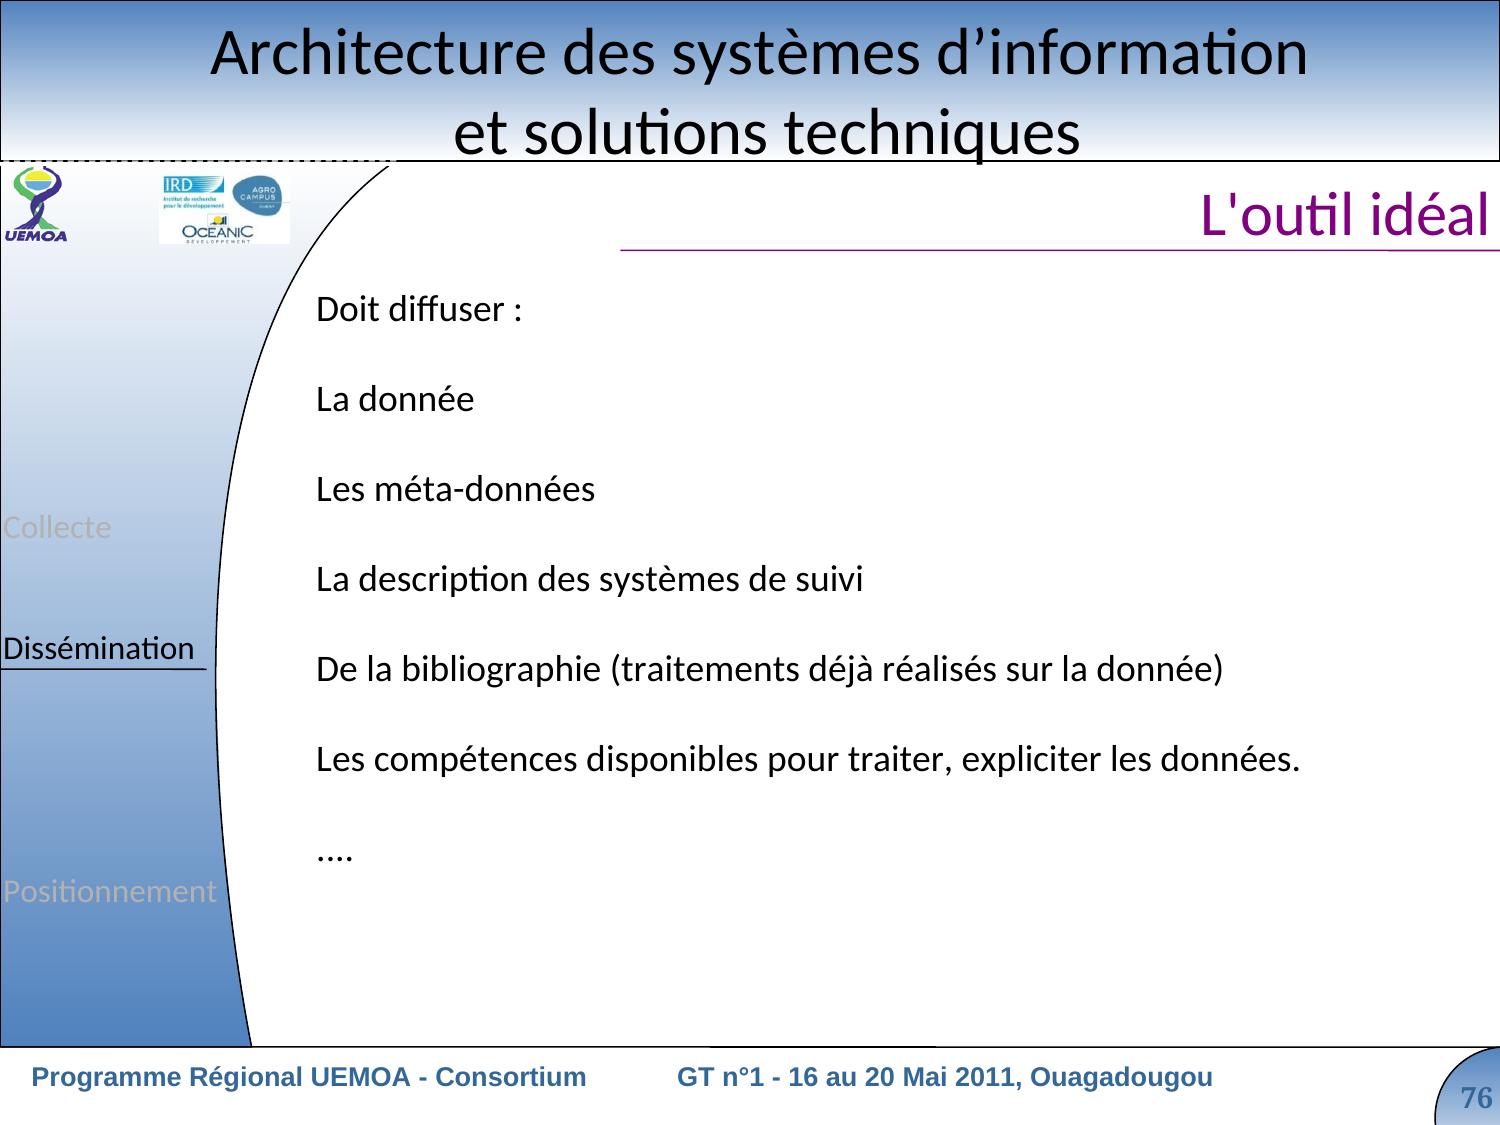

Architecture des systèmes d’information
et solutions techniques
L'outil idéal
Doit diffuser :
La donnée
Les méta-données
La description des systèmes de suivi
De la bibliographie (traitements déjà réalisés sur la donnée)
Les compétences disponibles pour traiter, expliciter les données.
....
Collecte
Dissémination
Positionnement